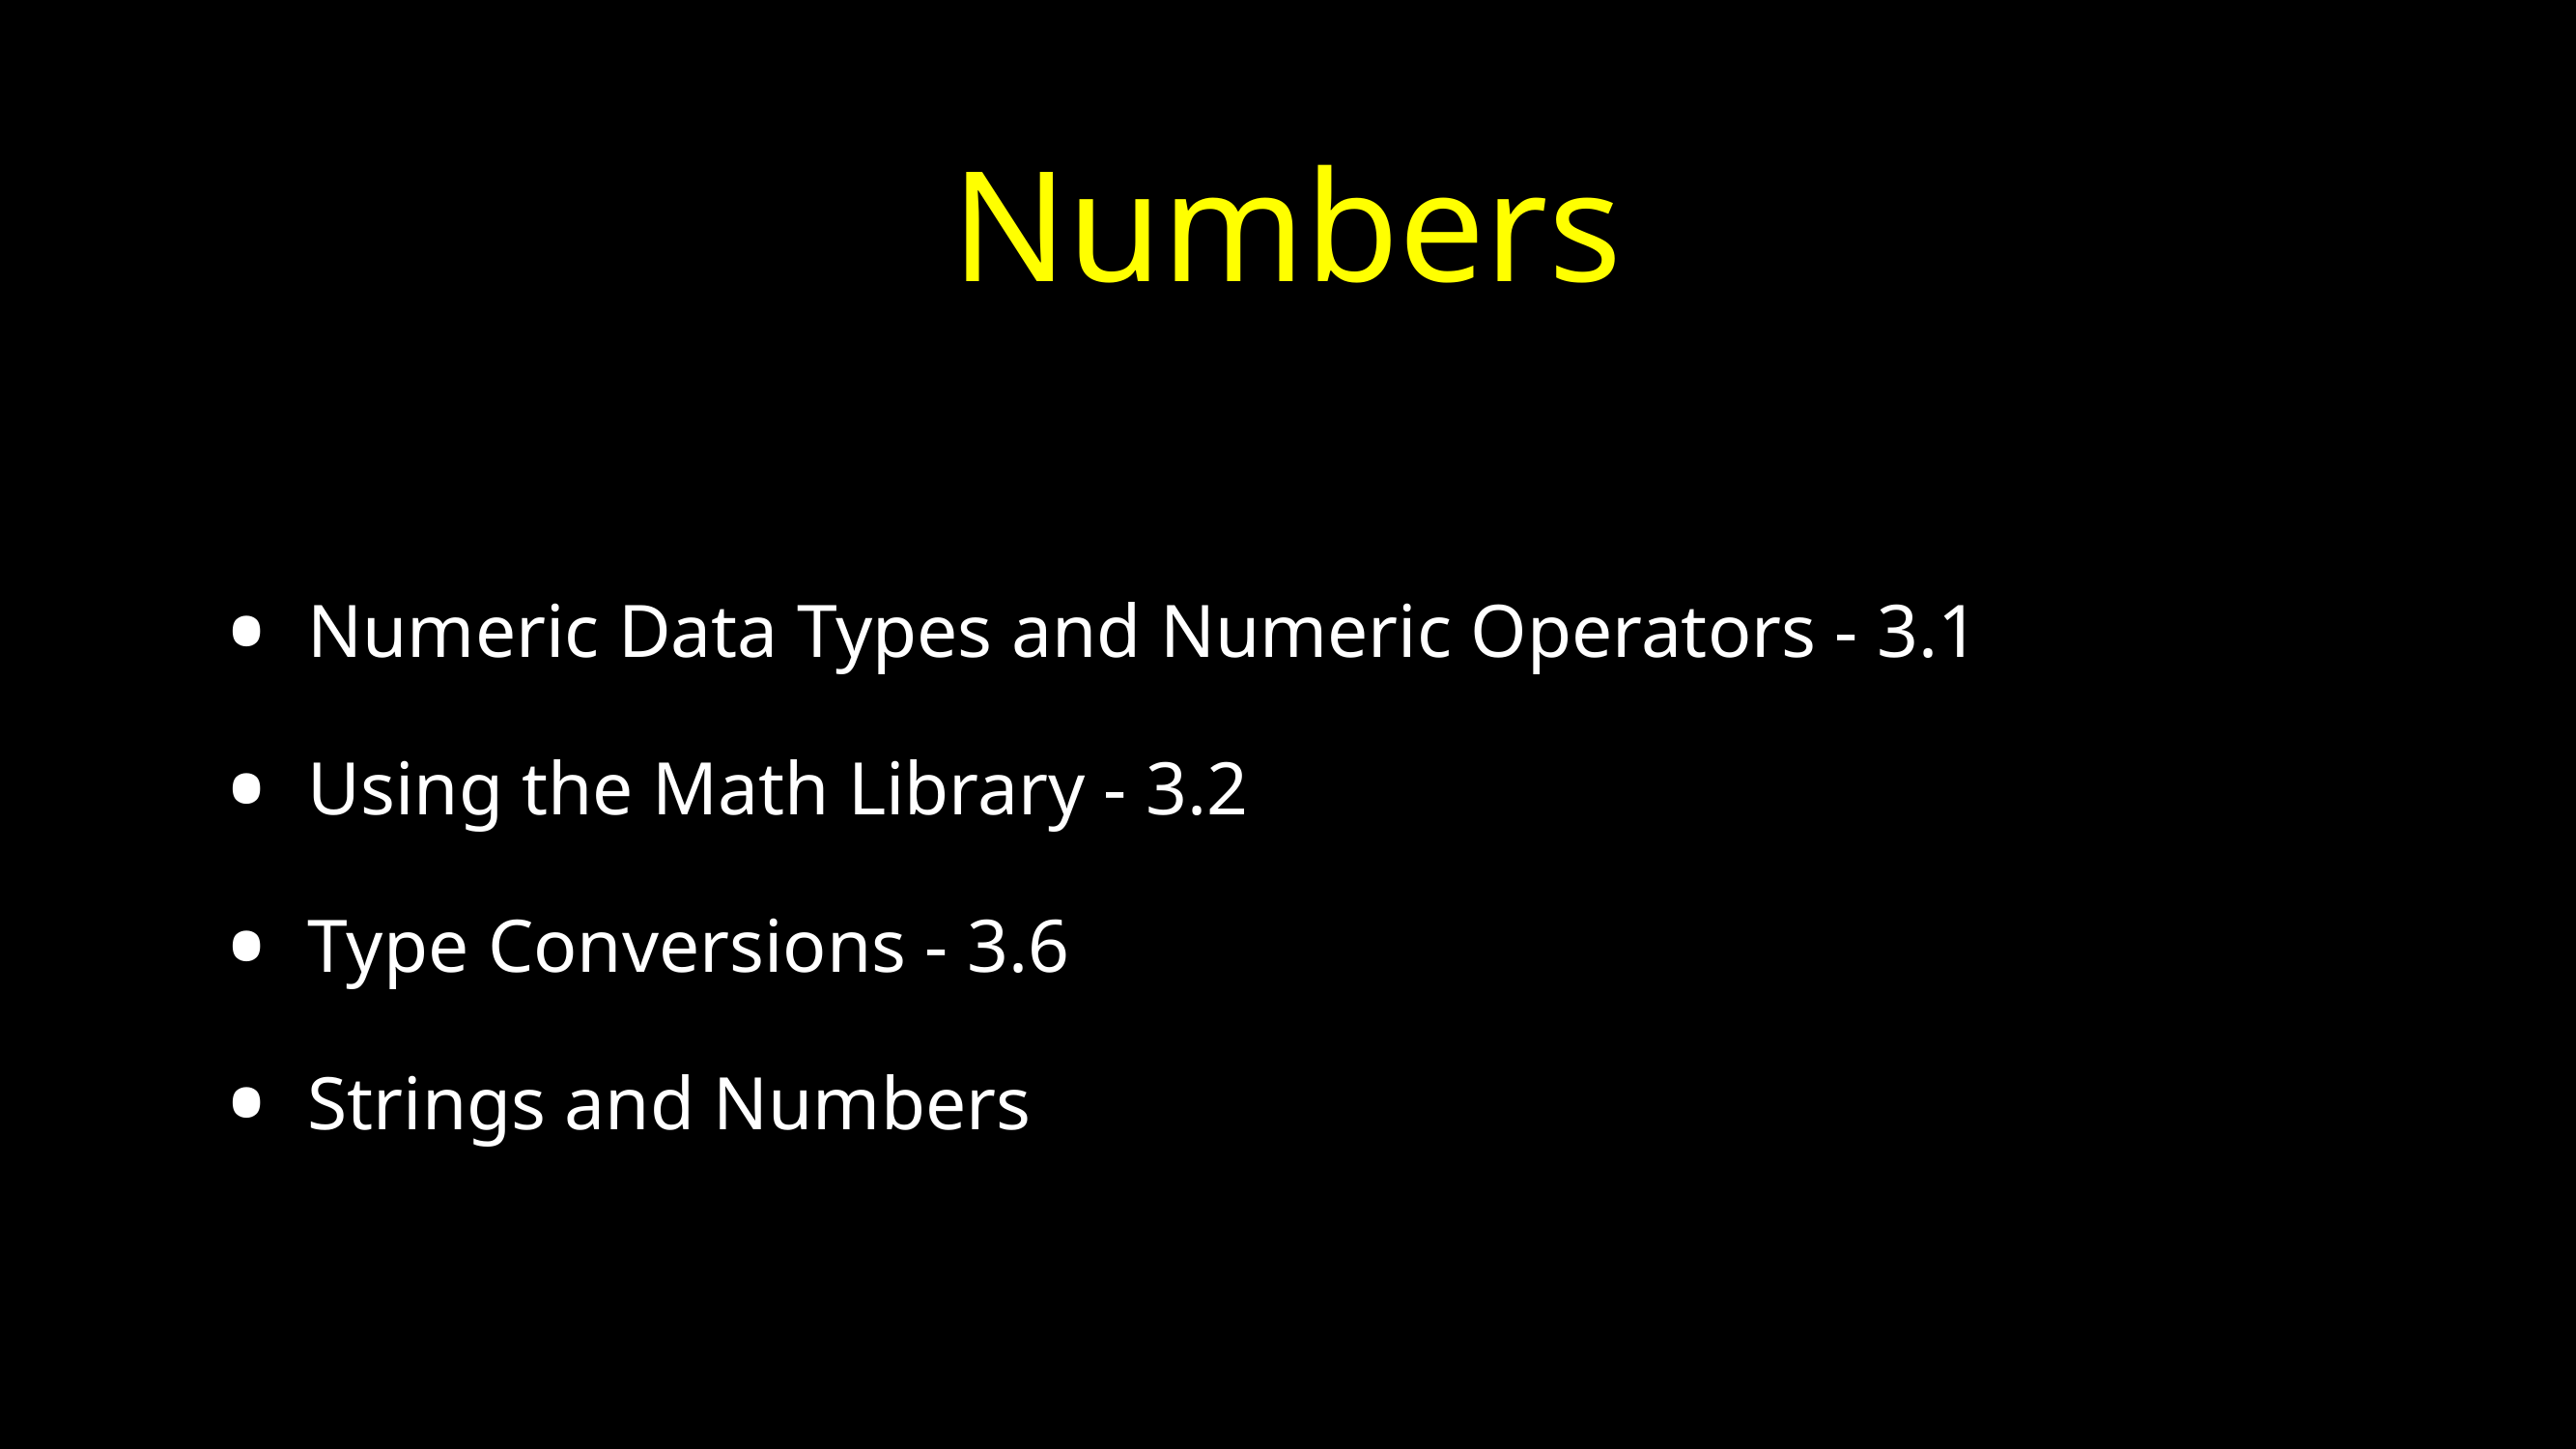

# Numbers
Numeric Data Types and Numeric Operators - 3.1
Using the Math Library - 3.2
Type Conversions - 3.6
Strings and Numbers